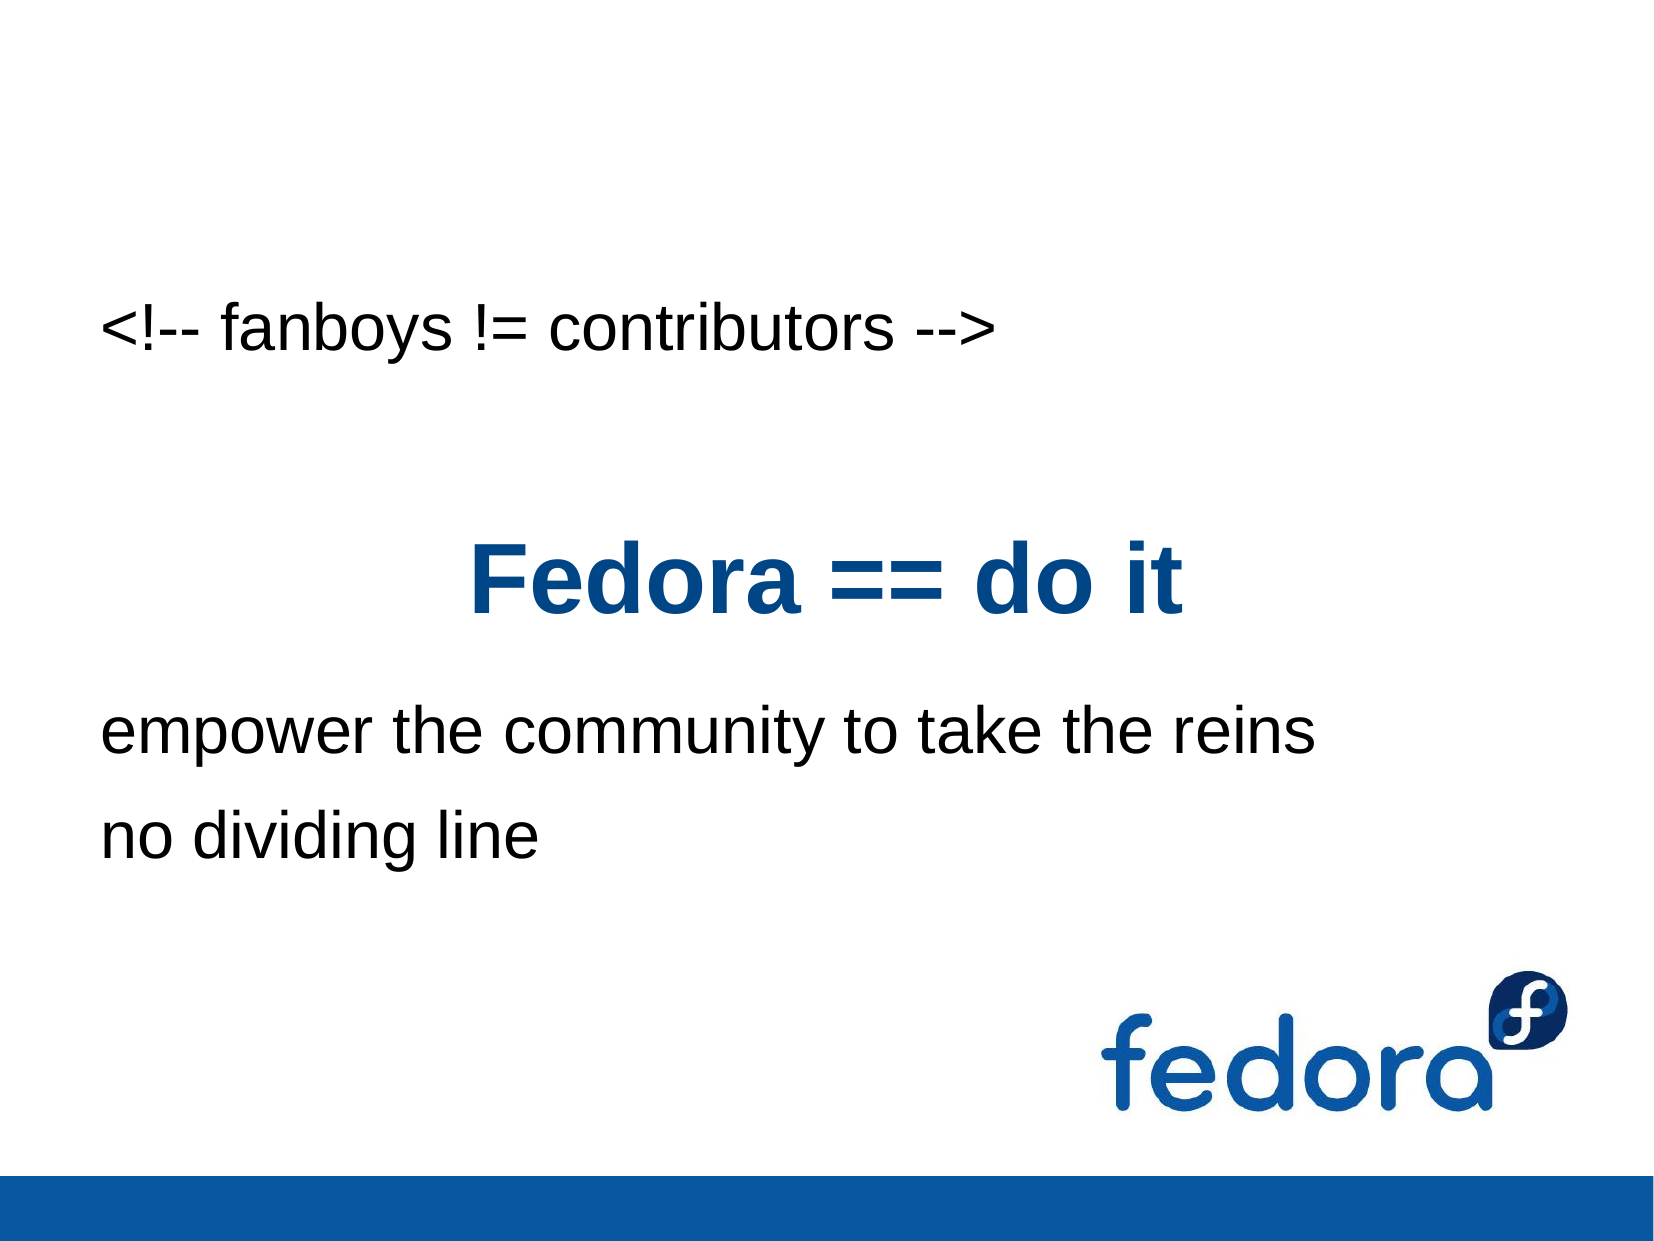

# Fedora == do it
<!-- fanboys != contributors -->
empower the community to take the reins
no dividing line